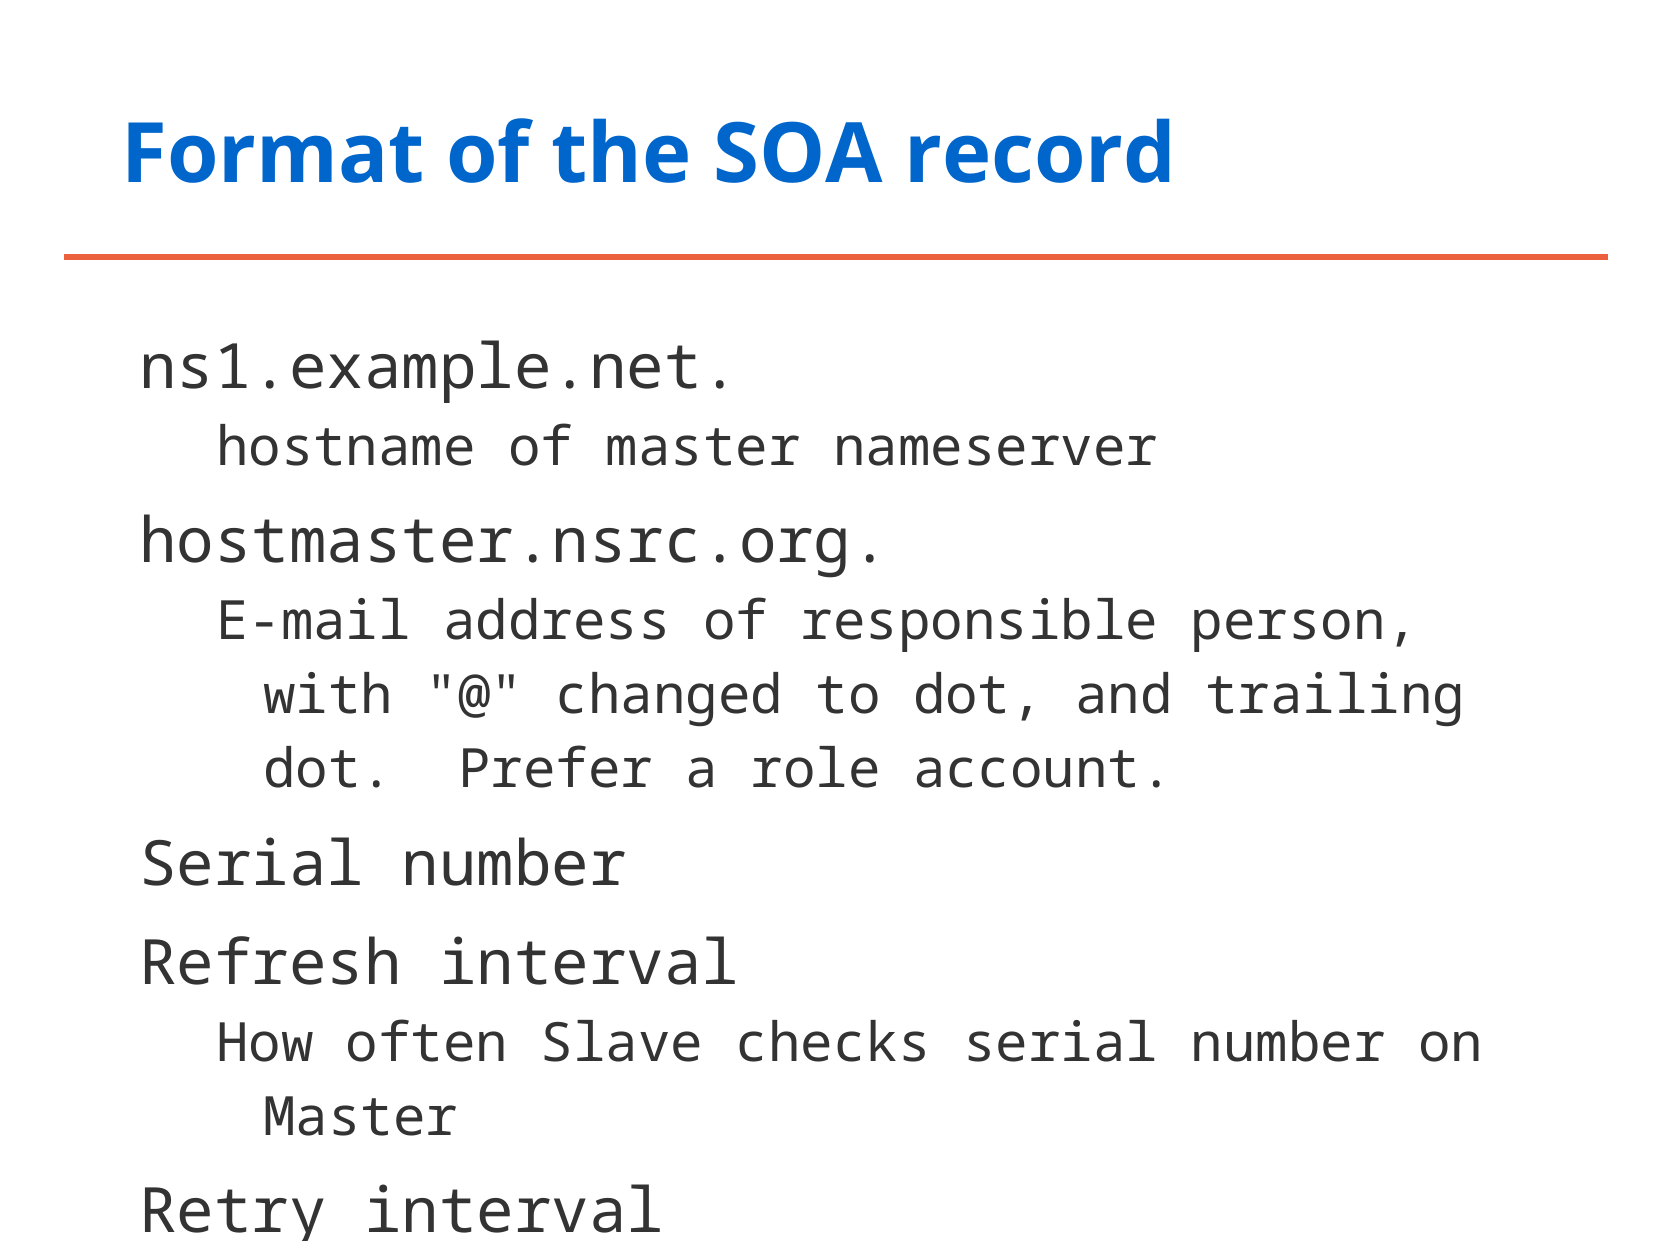

# Format of the SOA record
ns1.example.net.
hostname of master nameserver
hostmaster.nsrc.org.
E-mail address of responsible person, with "@" changed to dot, and trailing dot. Prefer a role account.
Serial number
Refresh interval
How often Slave checks serial number on Master
Retry interval
How often Slave checks serial number if the Master did not respond